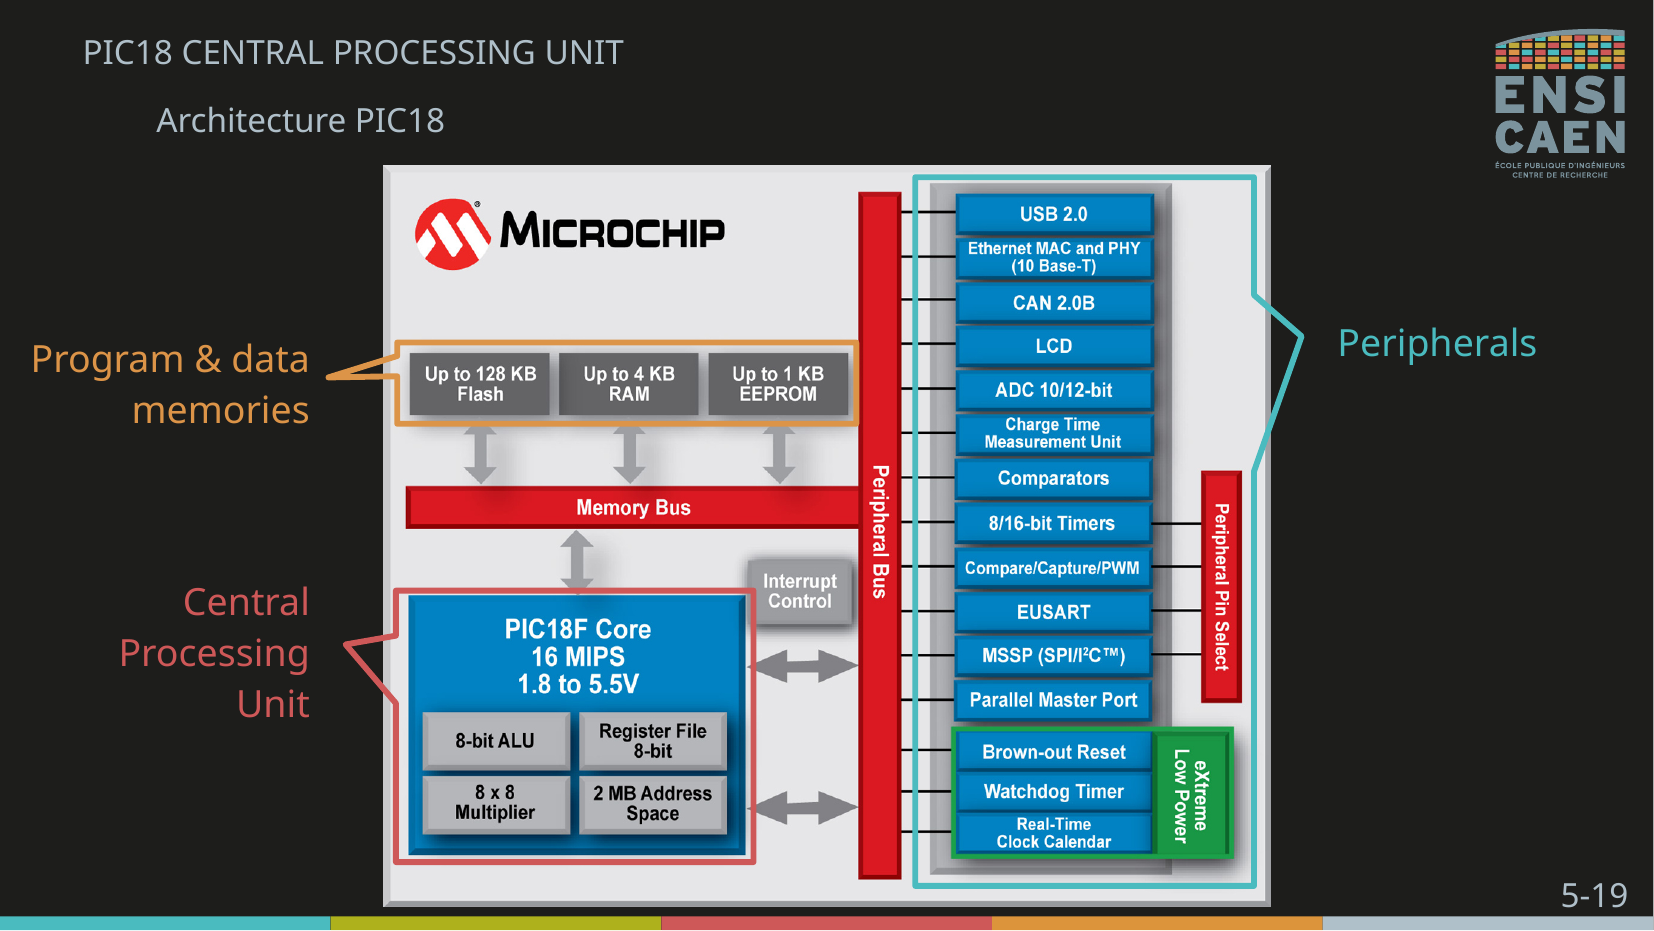

# PIC18 CENTRAL PROCESSING UNIT Architecture PIC18
Peripherals
Program & data memories
Central
Processing
Unit